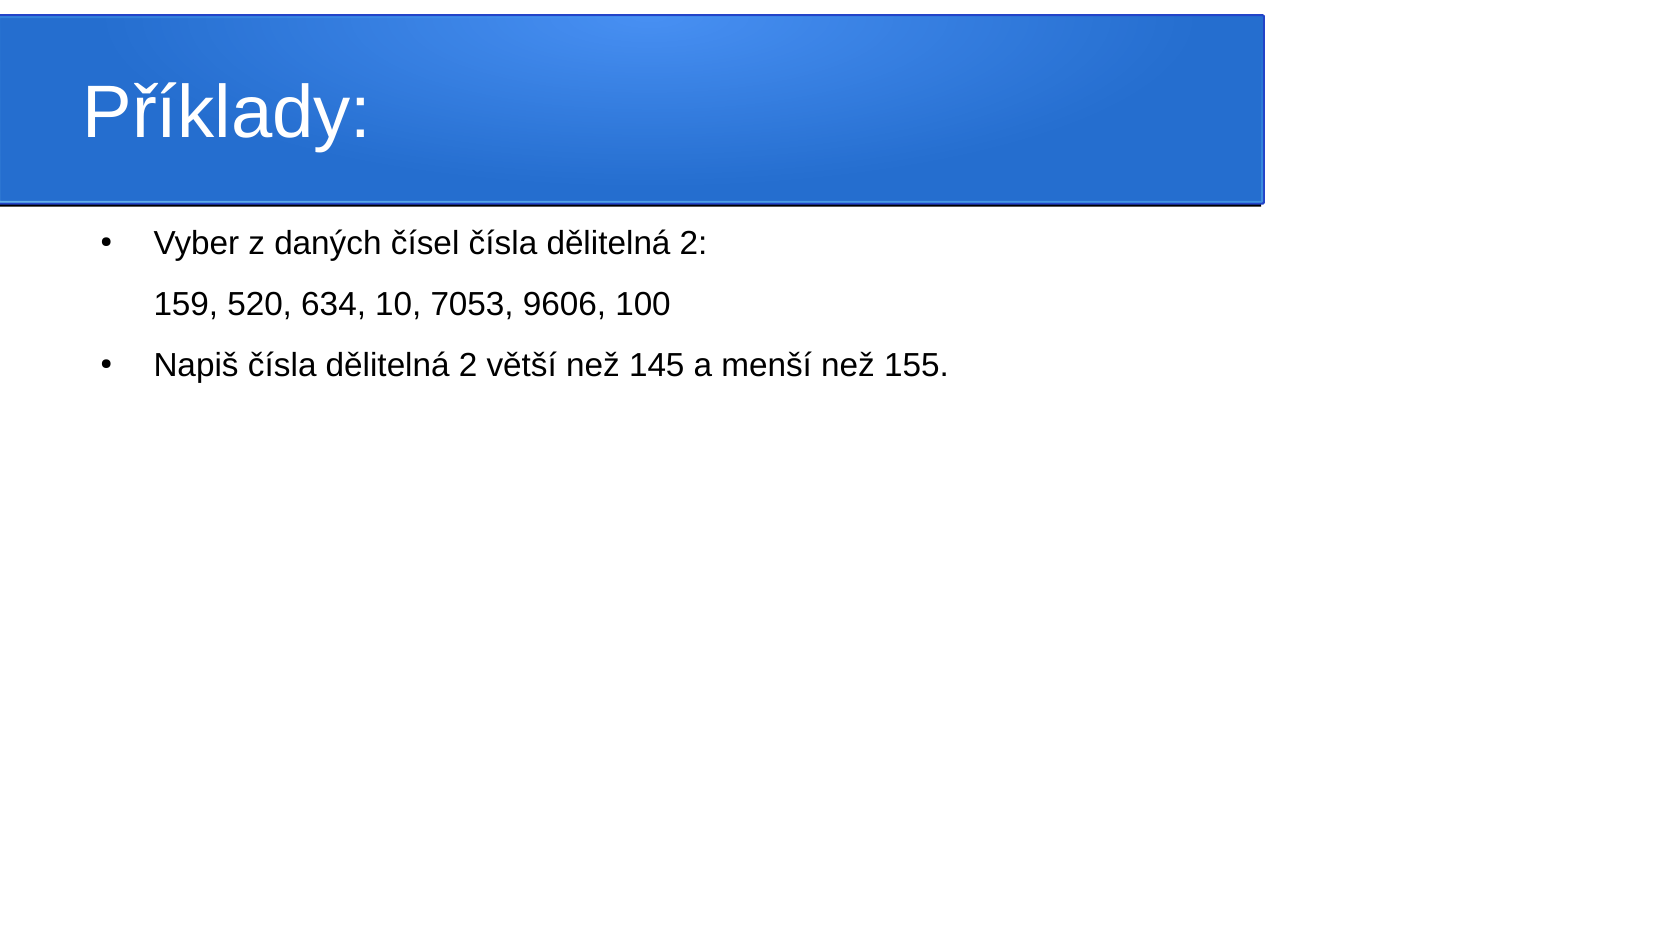

# Příklady:
Vyber z daných čísel čísla dělitelná 2:
159, 520, 634, 10, 7053, 9606, 100
Napiš čísla dělitelná 2 větší než 145 a menší než 155.